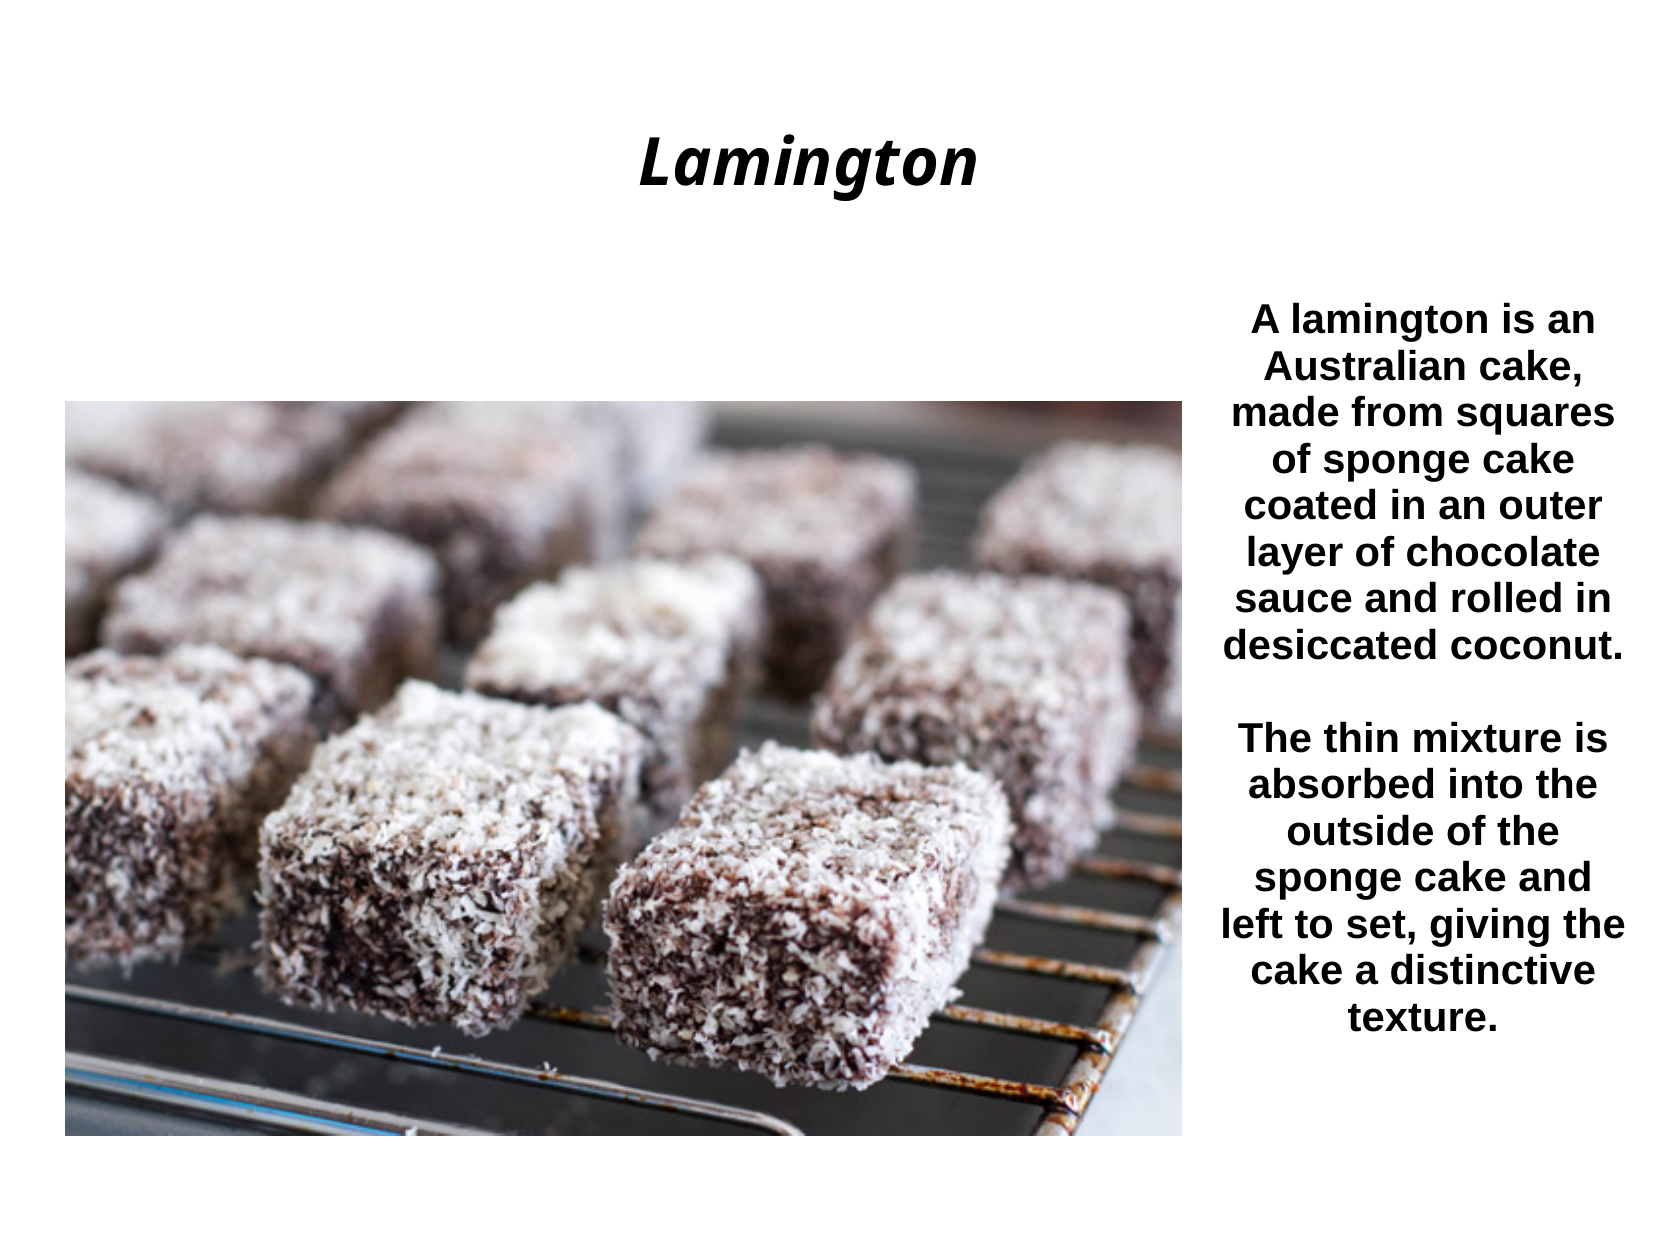

Lamington
A lamington is an Australian cake, made from squares of sponge cake coated in an outer layer of chocolate sauce and rolled in desiccated coconut.
The thin mixture is absorbed into the outside of the sponge cake and left to set, giving the cake a distinctive texture.